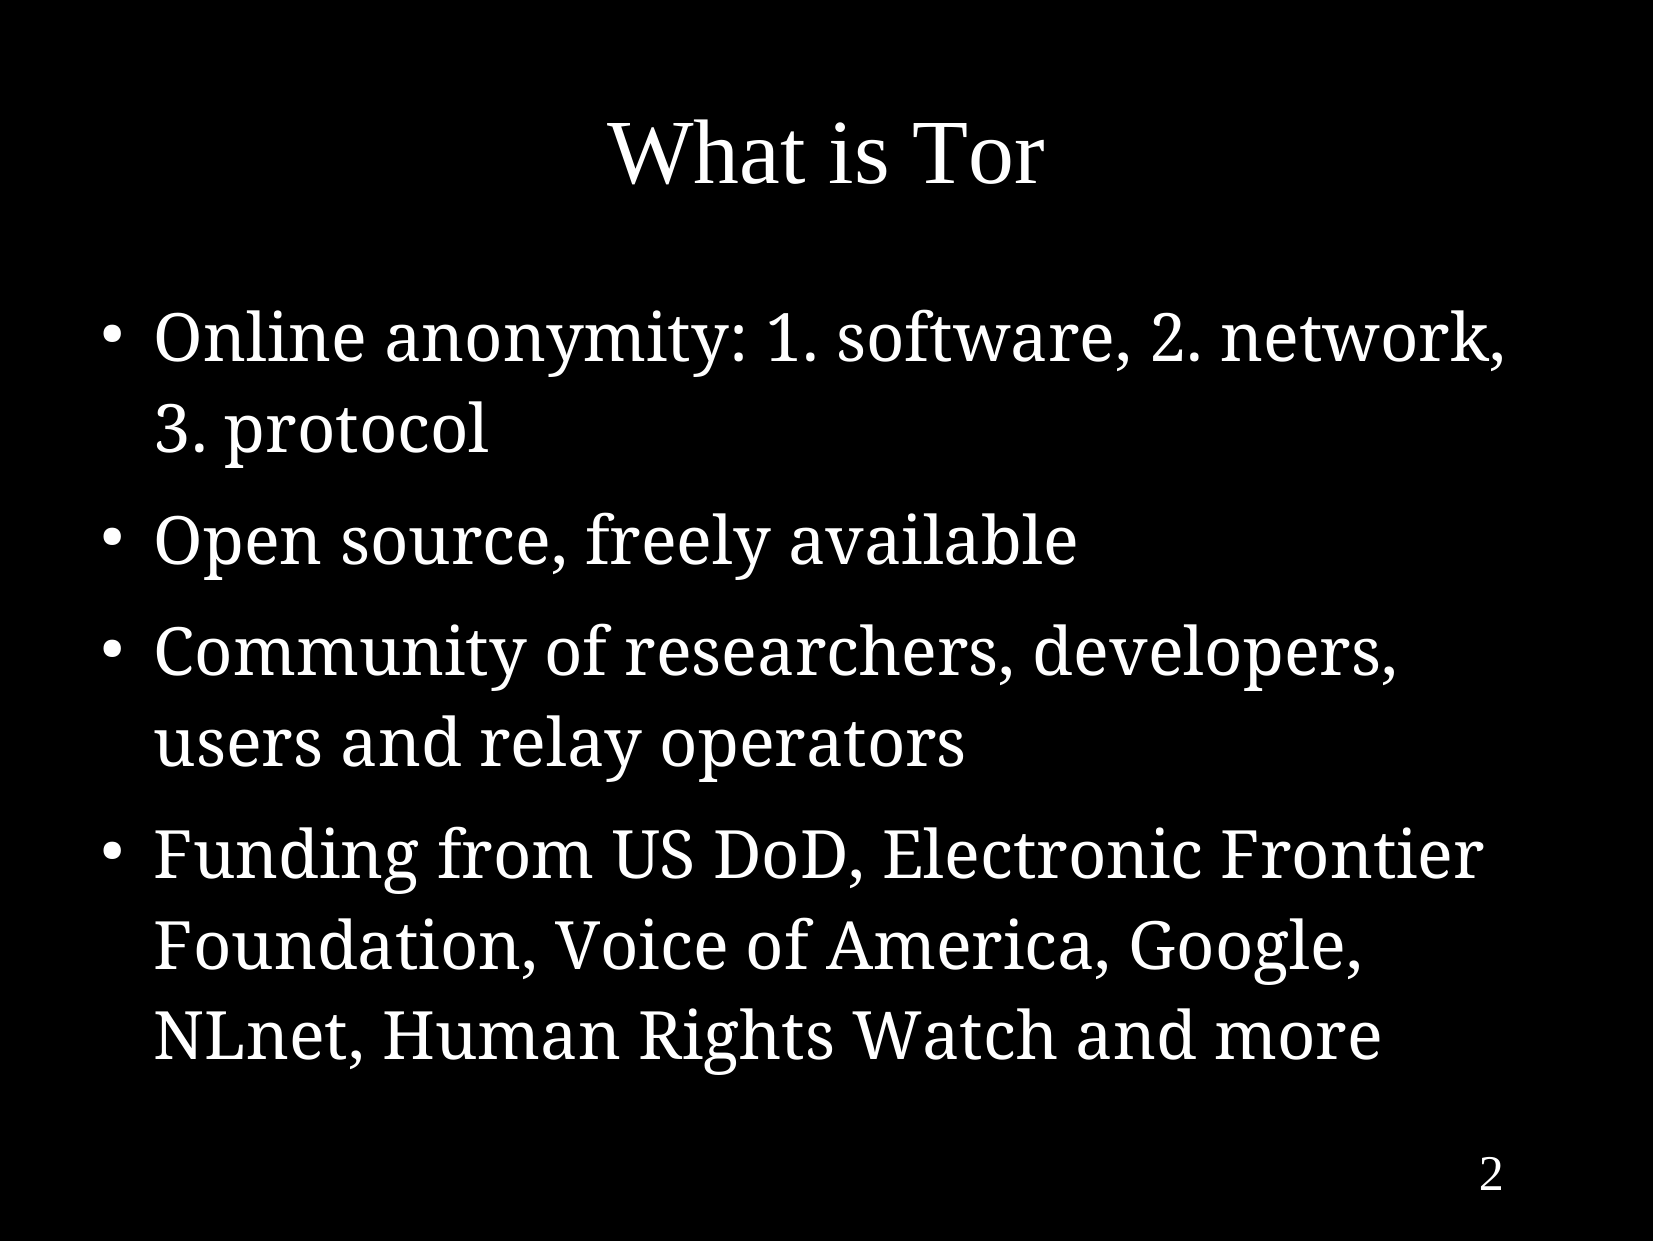

# What is Tor
Online anonymity: 1. software, 2. network, 3. protocol
Open source, freely available
Community of researchers, developers, users and relay operators
Funding from US DoD, Electronic Frontier Foundation, Voice of America, Google, NLnet, Human Rights Watch and more